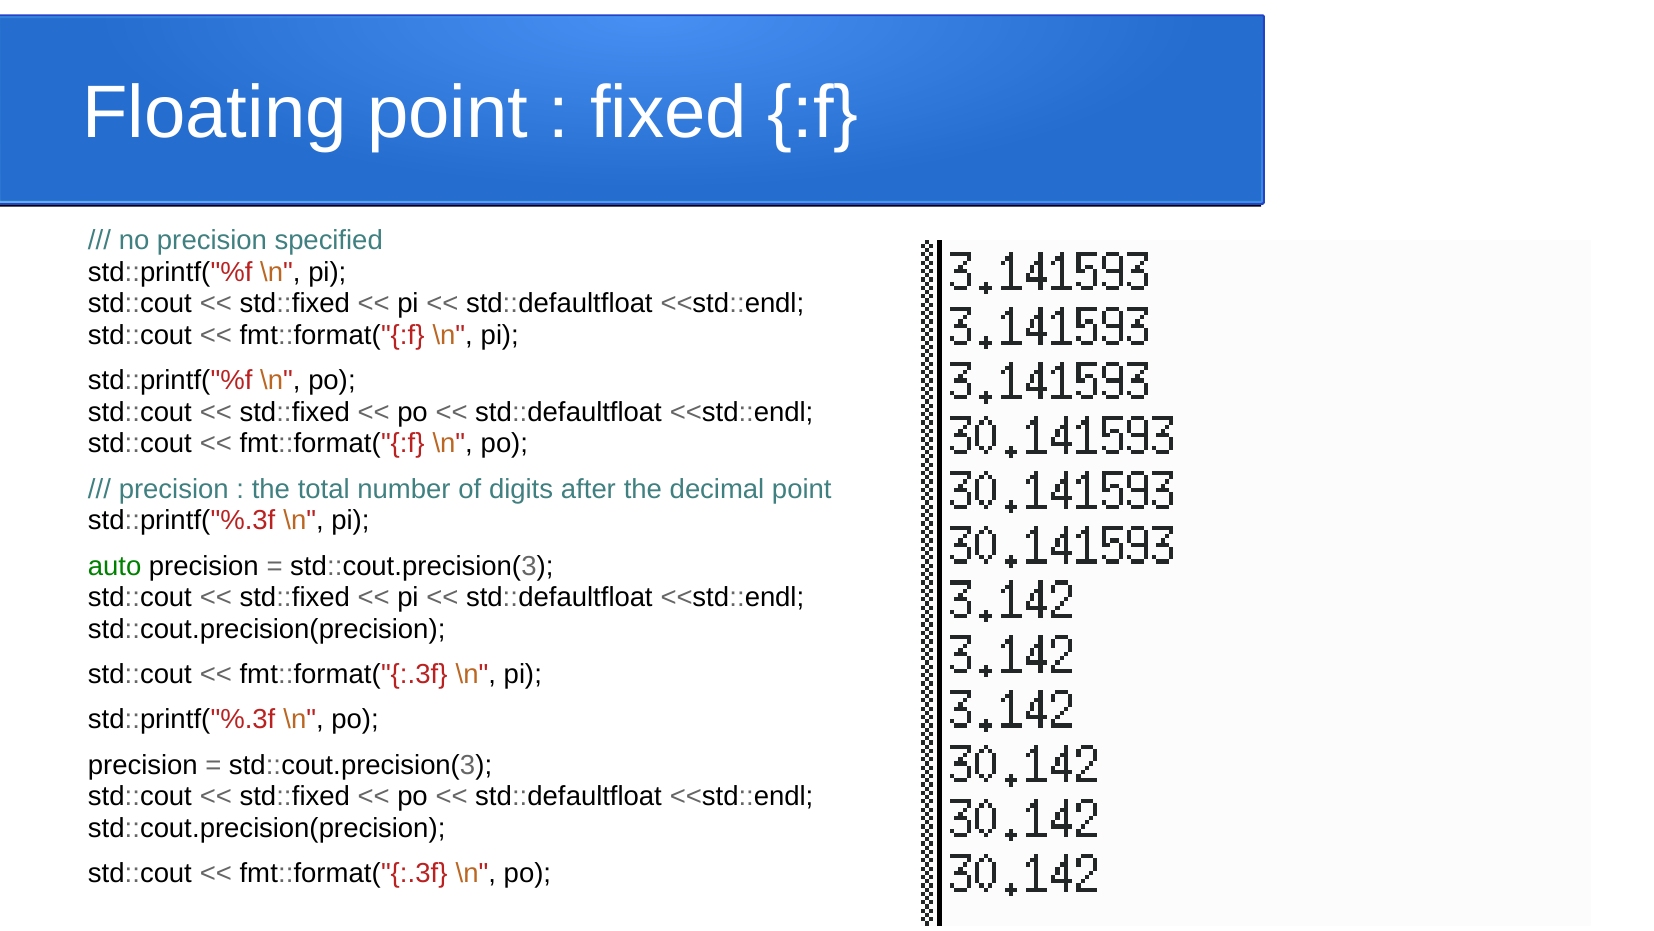

# Floating point : fixed {:f}
 /// no precision specified
 std::printf("%f \n", pi);
 std::cout << std::fixed << pi << std::defaultfloat <<std::endl;
 std::cout << fmt::format("{:f} \n", pi);
 std::printf("%f \n", po);
 std::cout << std::fixed << po << std::defaultfloat <<std::endl;
 std::cout << fmt::format("{:f} \n", po);
 /// precision : the total number of digits after the decimal point
 std::printf("%.3f \n", pi);
 auto precision = std::cout.precision(3);
 std::cout << std::fixed << pi << std::defaultfloat <<std::endl;
 std::cout.precision(precision);
 std::cout << fmt::format("{:.3f} \n", pi);
 std::printf("%.3f \n", po);
 precision = std::cout.precision(3);
 std::cout << std::fixed << po << std::defaultfloat <<std::endl;
 std::cout.precision(precision);
 std::cout << fmt::format("{:.3f} \n", po);